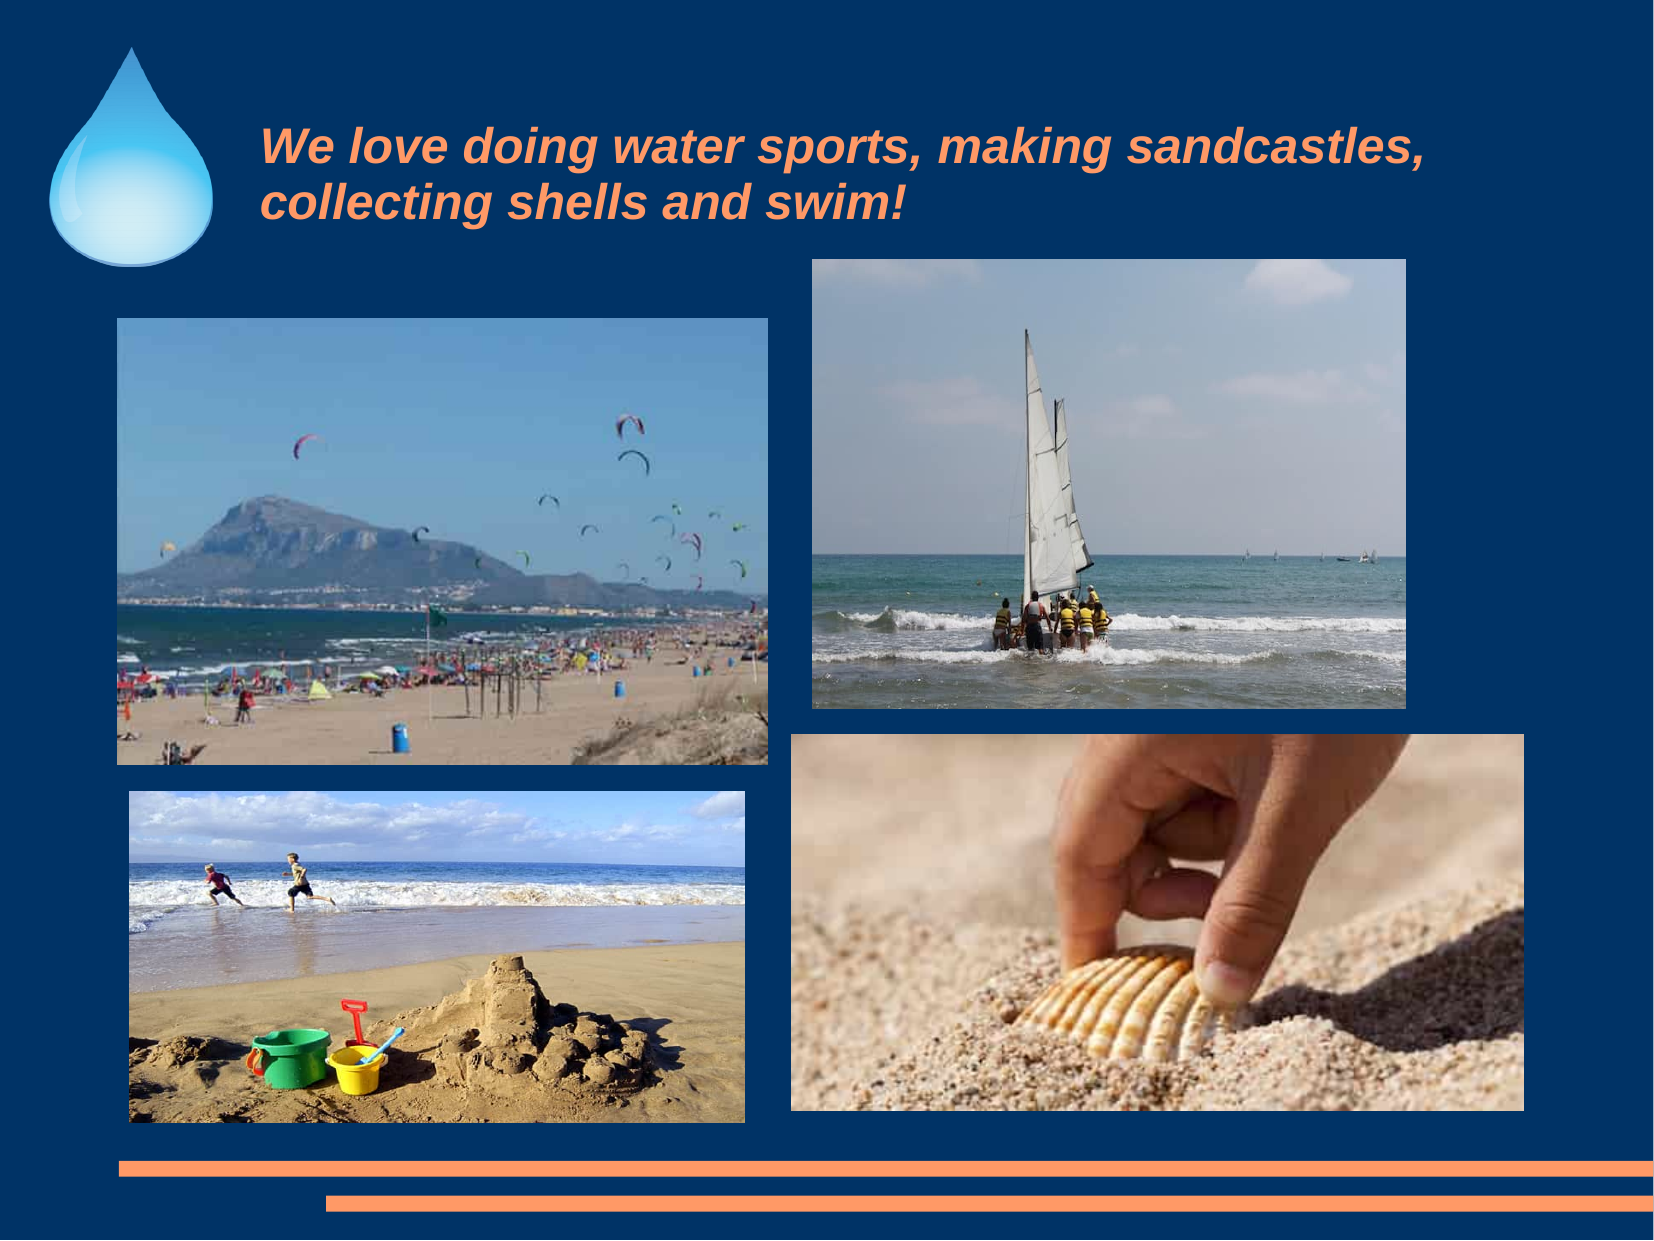

# We love doing water sports, making sandcastles, collecting shells and swim!